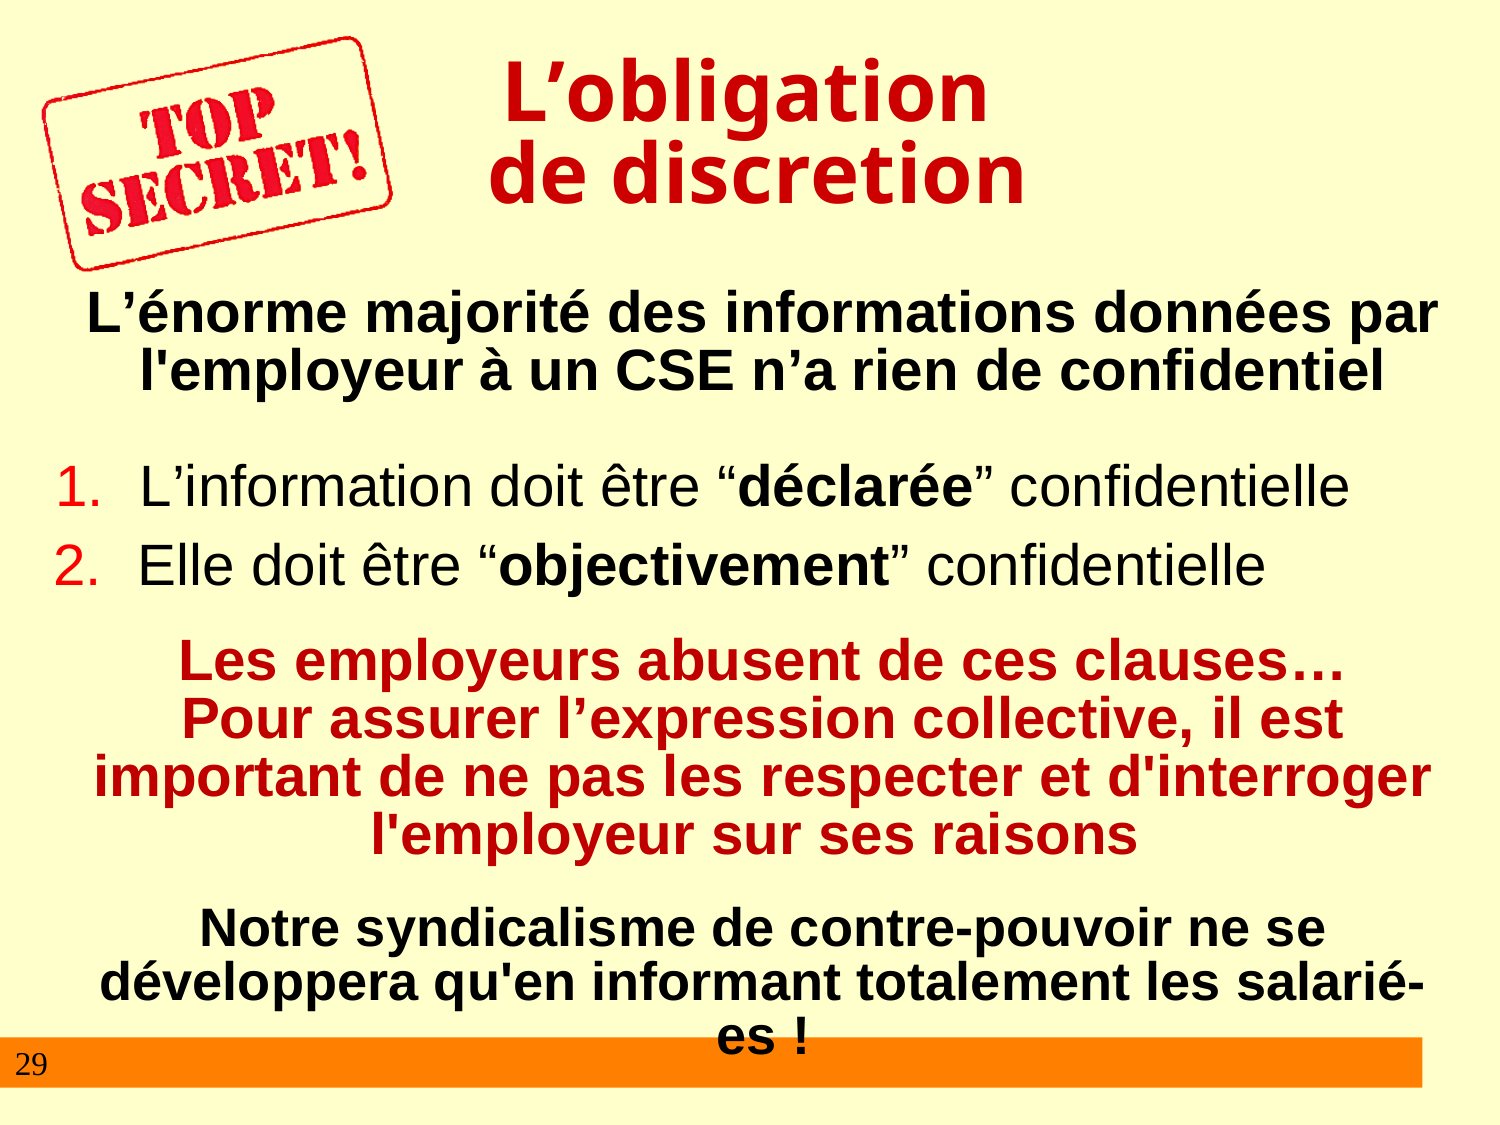

# L’obligation de discretion
L’énorme majorité des informations données par l'employeur à un CSE n’a rien de confidentiel
L’information doit être “déclarée” confidentielle
Elle doit être “objectivement” confidentielle
Les employeurs abusent de ces clauses…
Pour assurer l’expression collective, il est important de ne pas les respecter et d'interroger l'employeur sur ses raisons
Notre syndicalisme de contre-pouvoir ne se développera qu'en informant totalement les salarié-es !